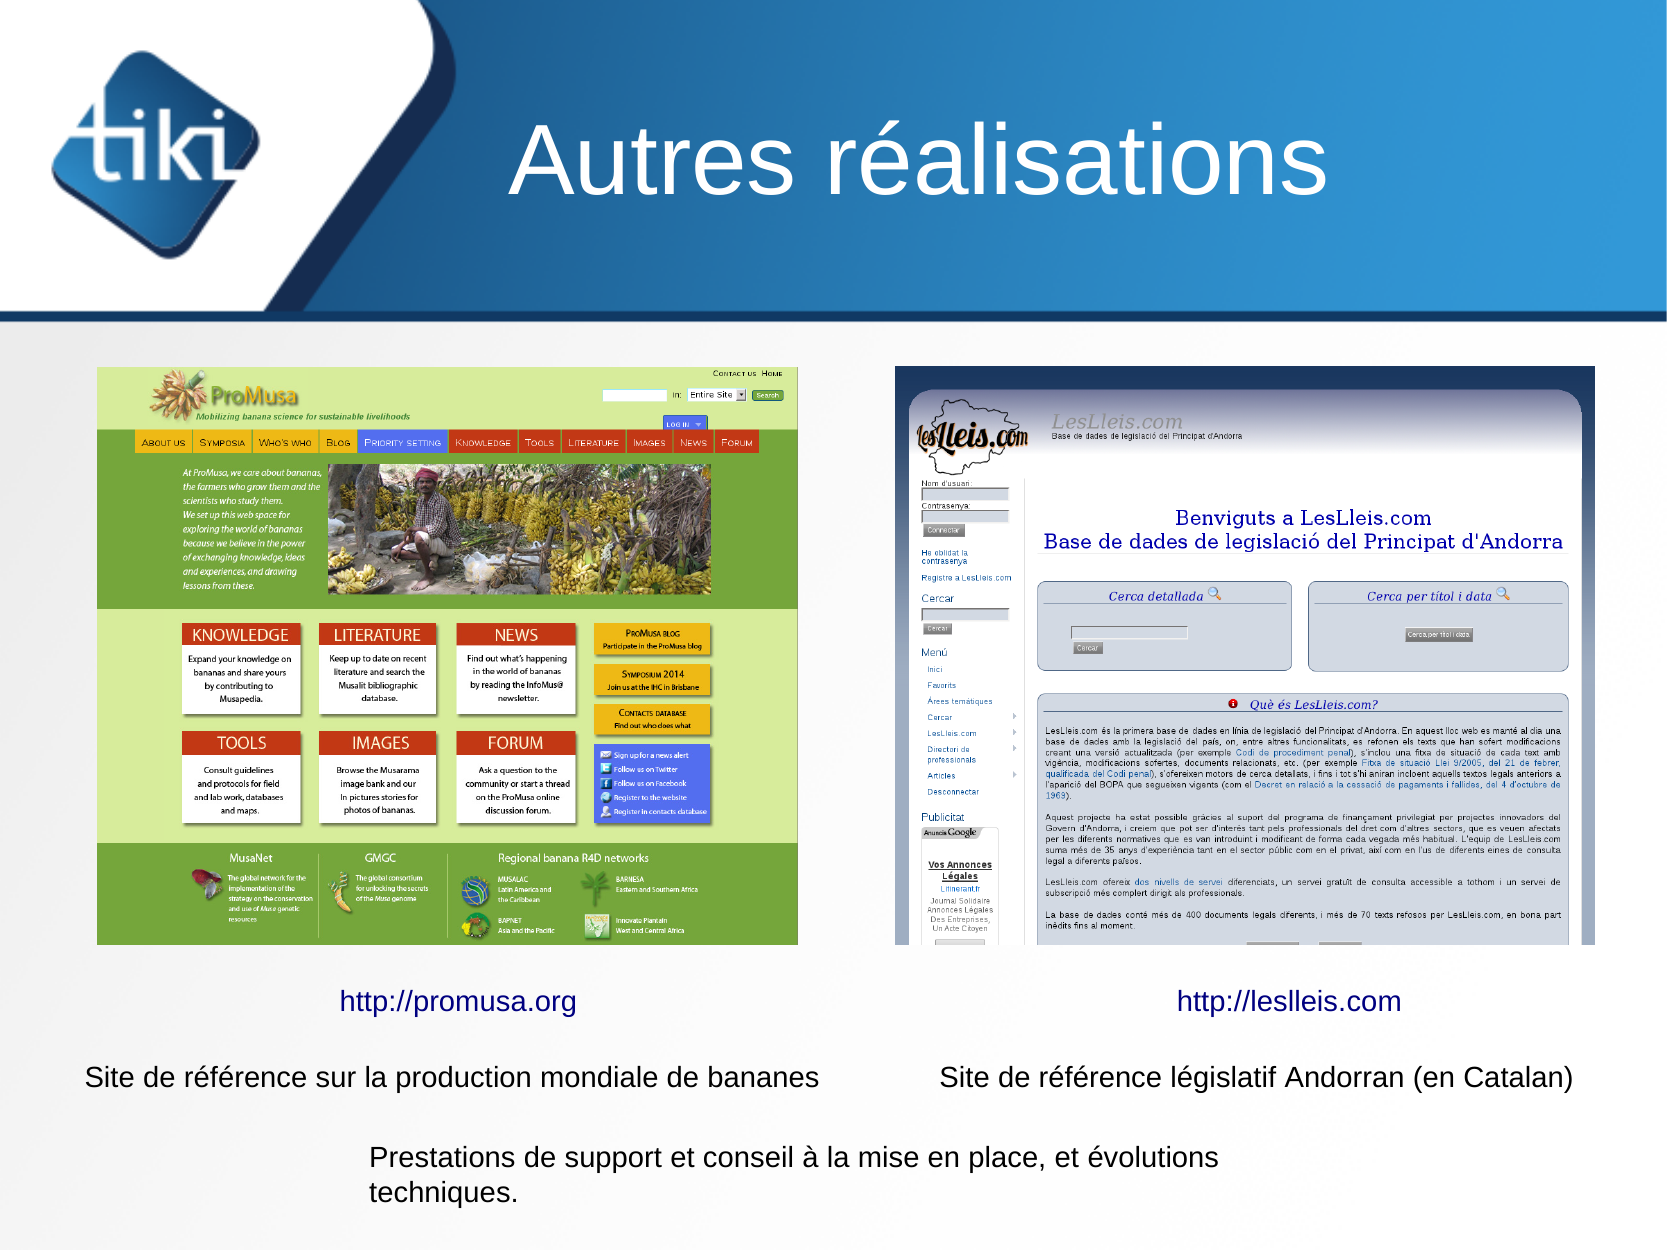

# Autres réalisations
http://promusa.org
http://leslleis.com
Site de référence sur la production mondiale de bananes
Site de référence législatif Andorran (en Catalan)
Prestations de support et conseil à la mise en place, et évolutions techniques.